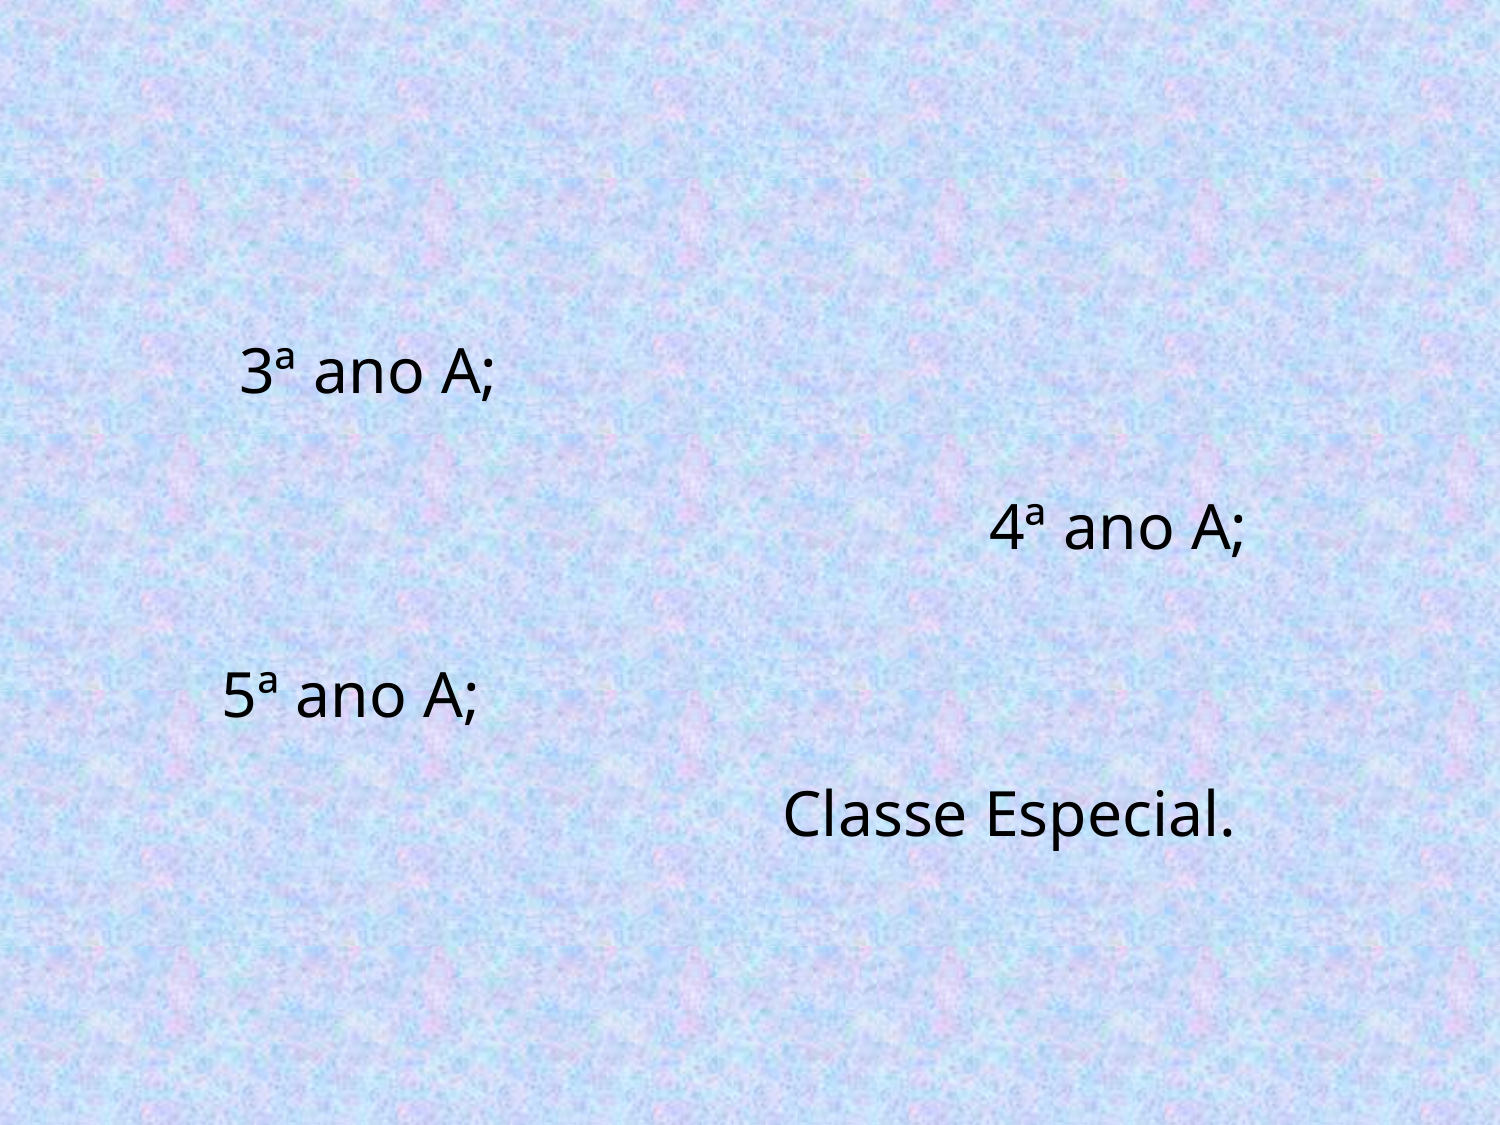

3ª ano A;
4ª ano A;
5ª ano A;
Classe Especial.